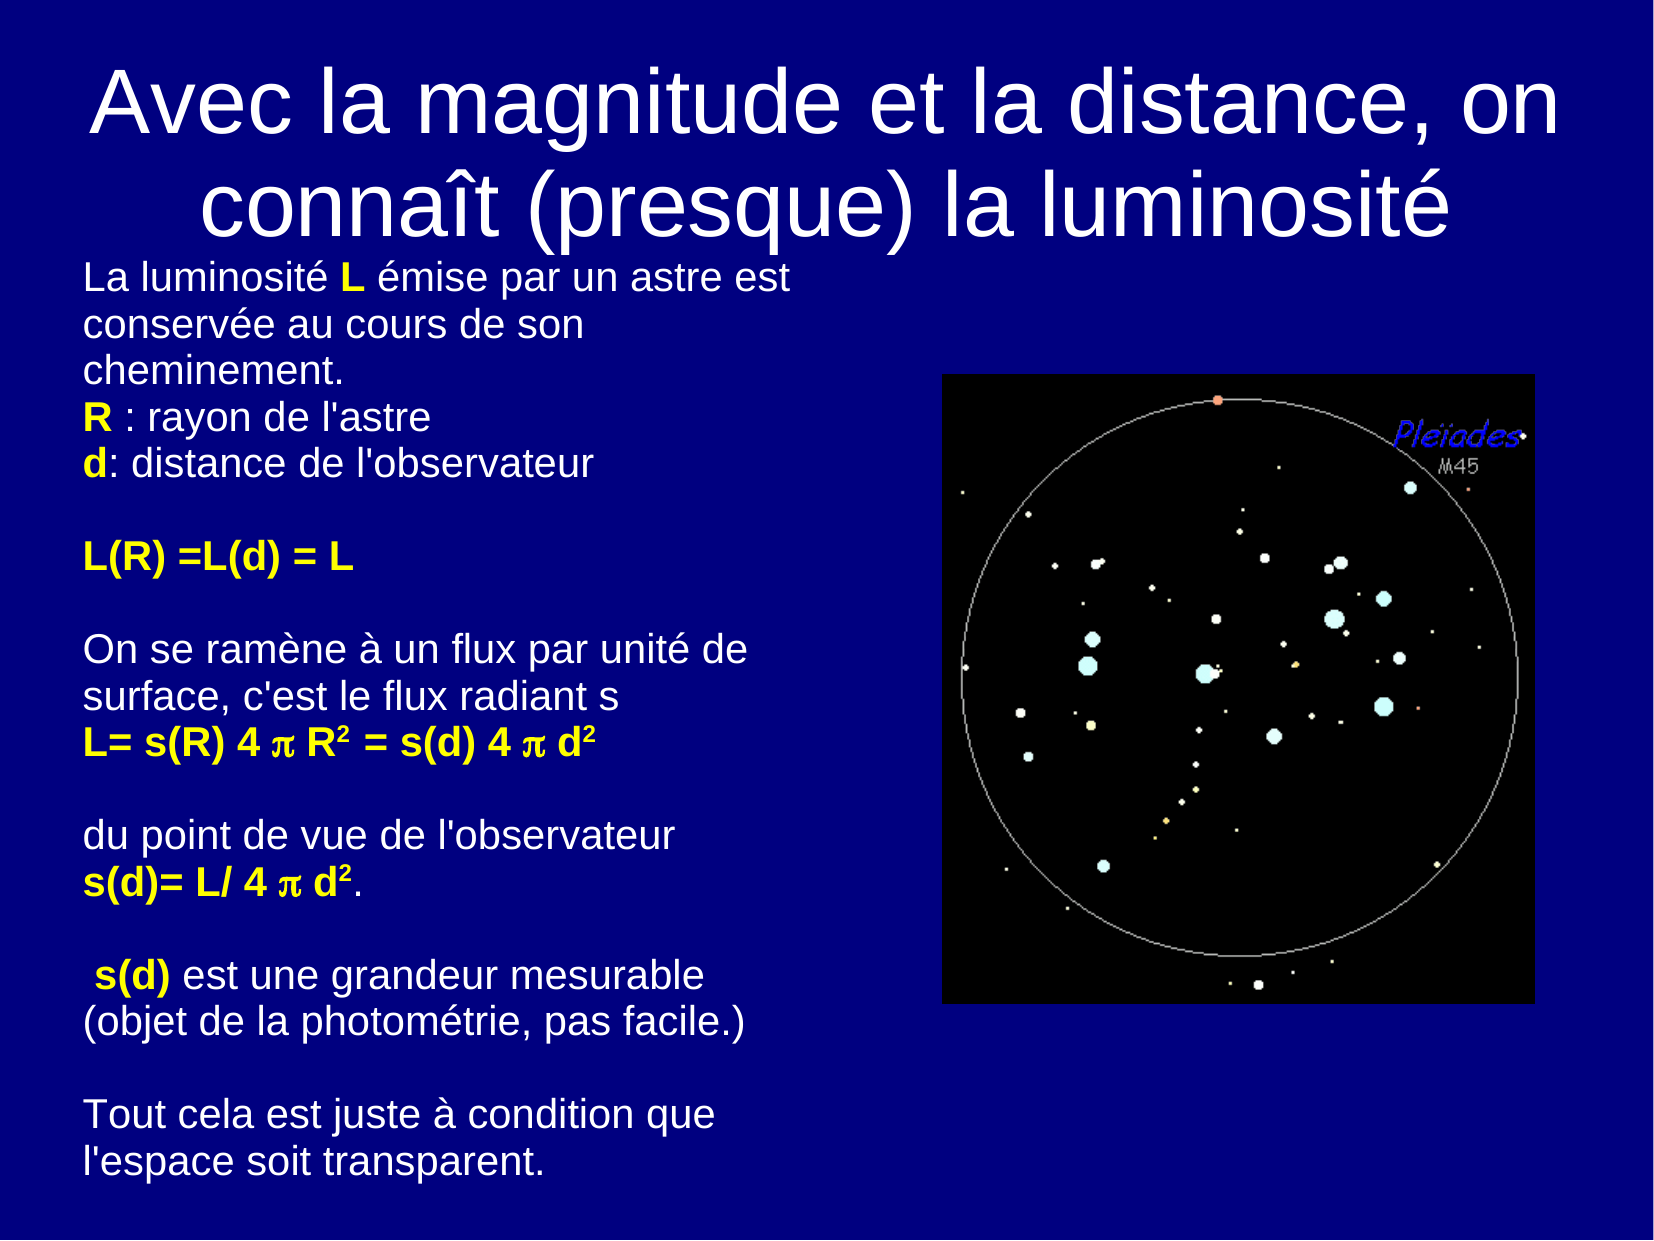

# Avec la magnitude et la distance, on connaît (presque) la luminosité
La luminosité L émise par un astre est conservée au cours de son cheminement.
R : rayon de l'astre
d: distance de l'observateur
L(R) =L(d) = L
On se ramène à un flux par unité de surface, c'est le flux radiant s
L= s(R) 4 p R2 = s(d) 4 p d2
du point de vue de l'observateur
s(d)= L/ 4 p d2.
 s(d) est une grandeur mesurable (objet de la photométrie, pas facile.)
Tout cela est juste à condition que l'espace soit transparent.